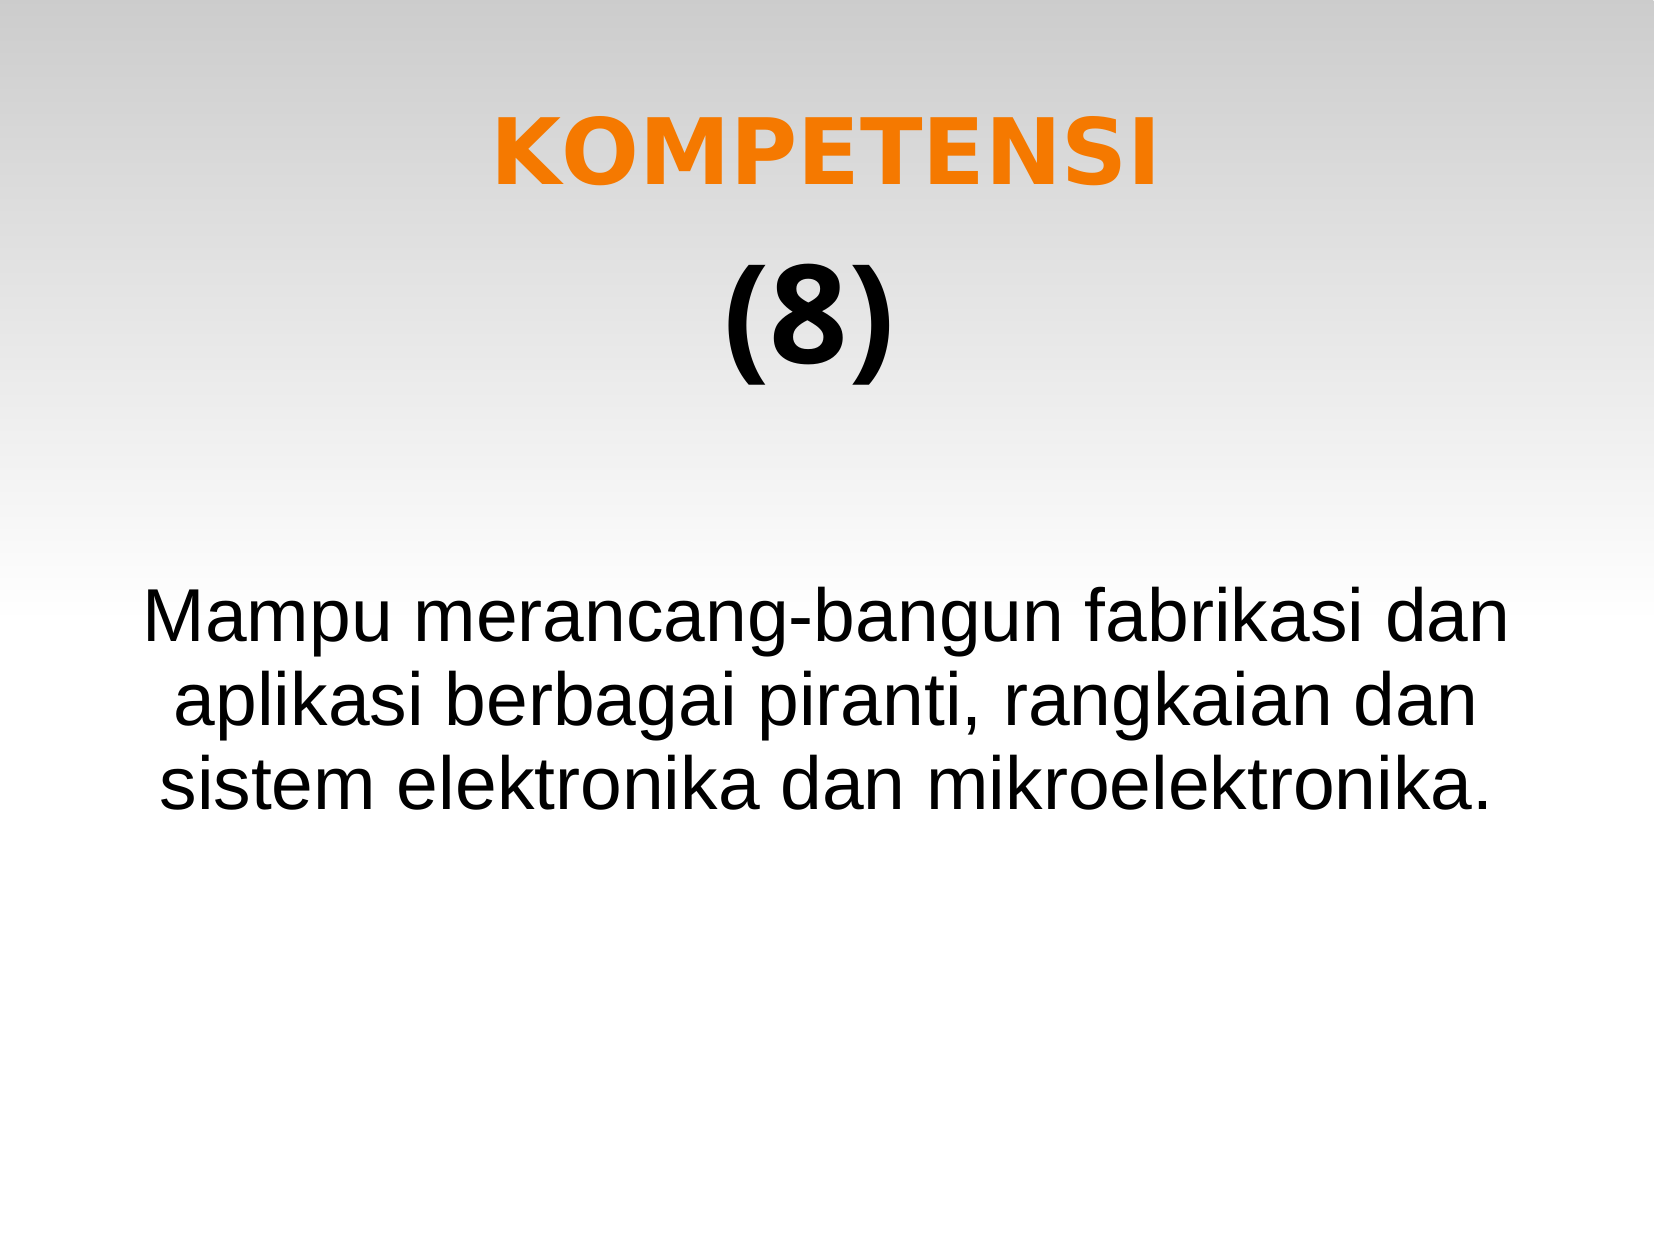

# KOMPETENSI
(8)
Mampu merancang-bangun fabrikasi dan aplikasi berbagai piranti, rangkaian dan sistem elektronika dan mikroelektronika.